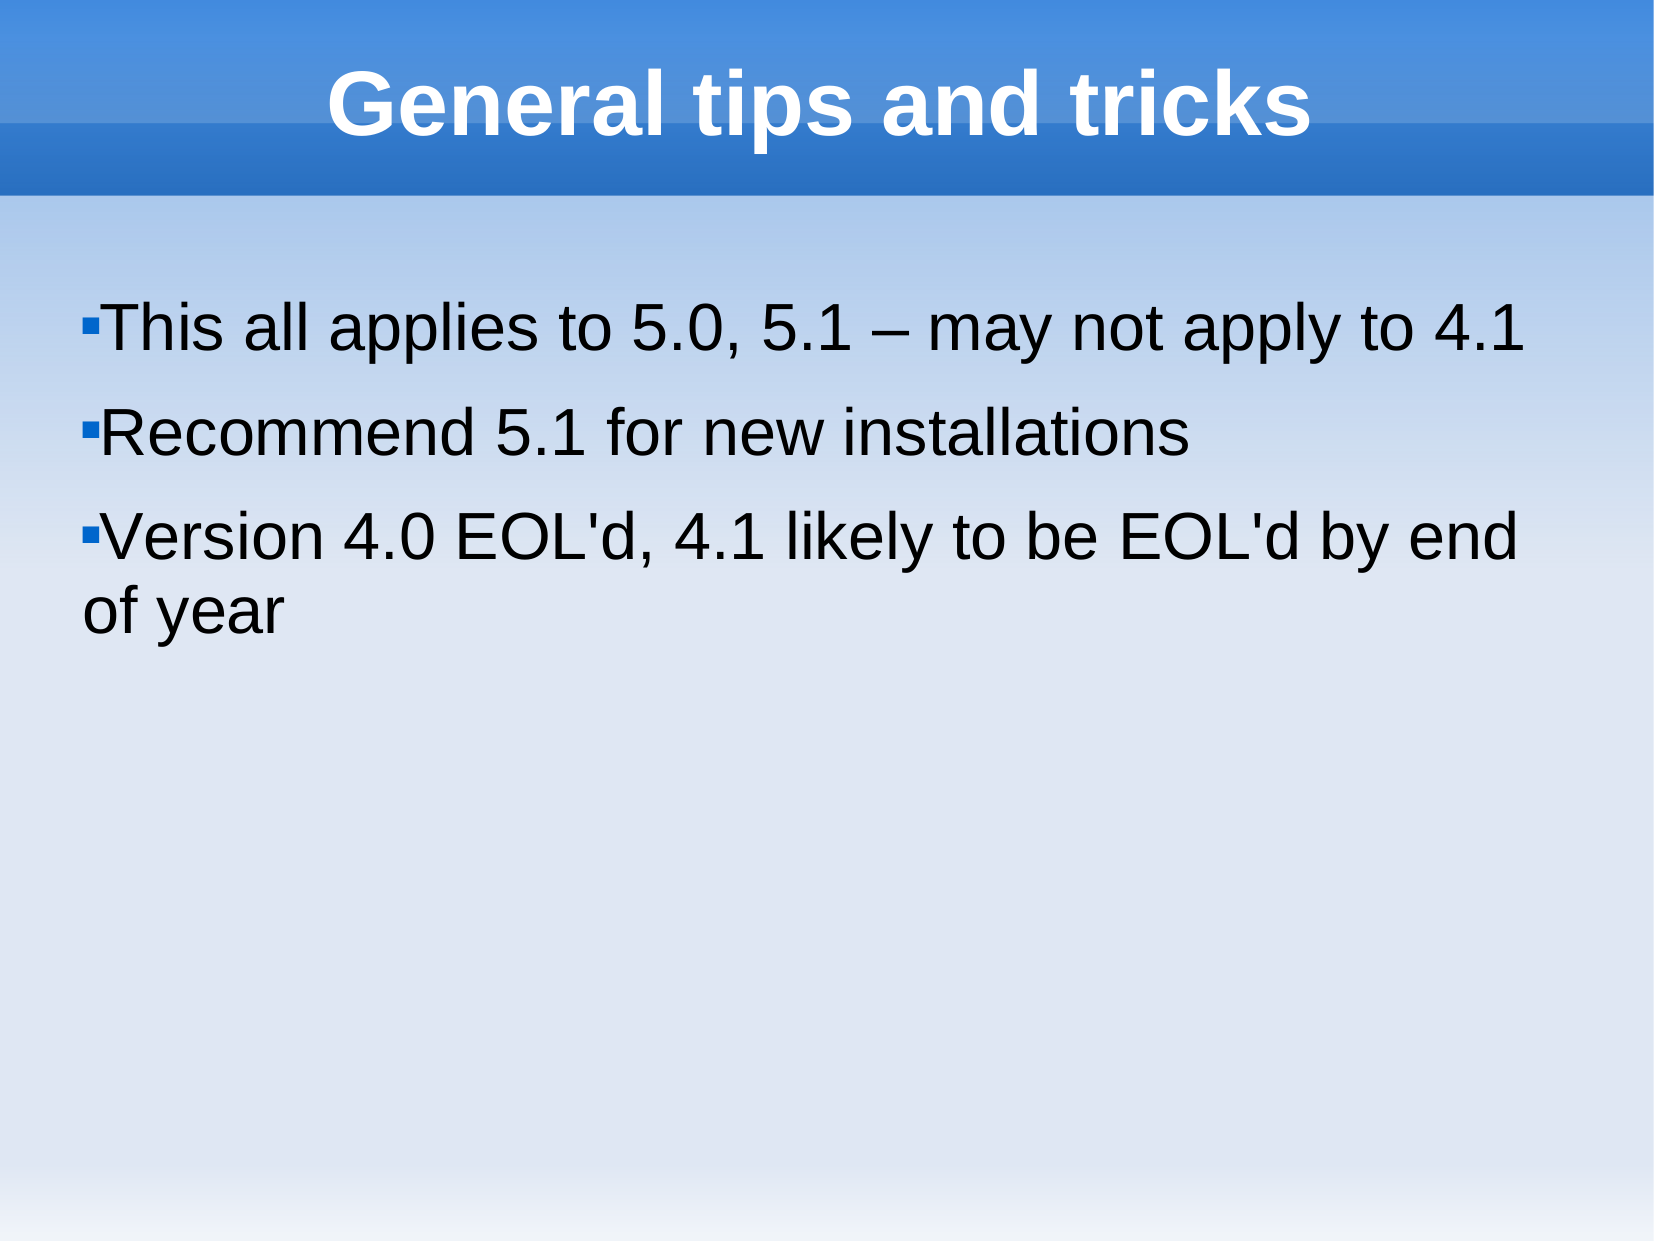

# General tips and tricks
This all applies to 5.0, 5.1 – may not apply to 4.1
Recommend 5.1 for new installations
Version 4.0 EOL'd, 4.1 likely to be EOL'd by end of year